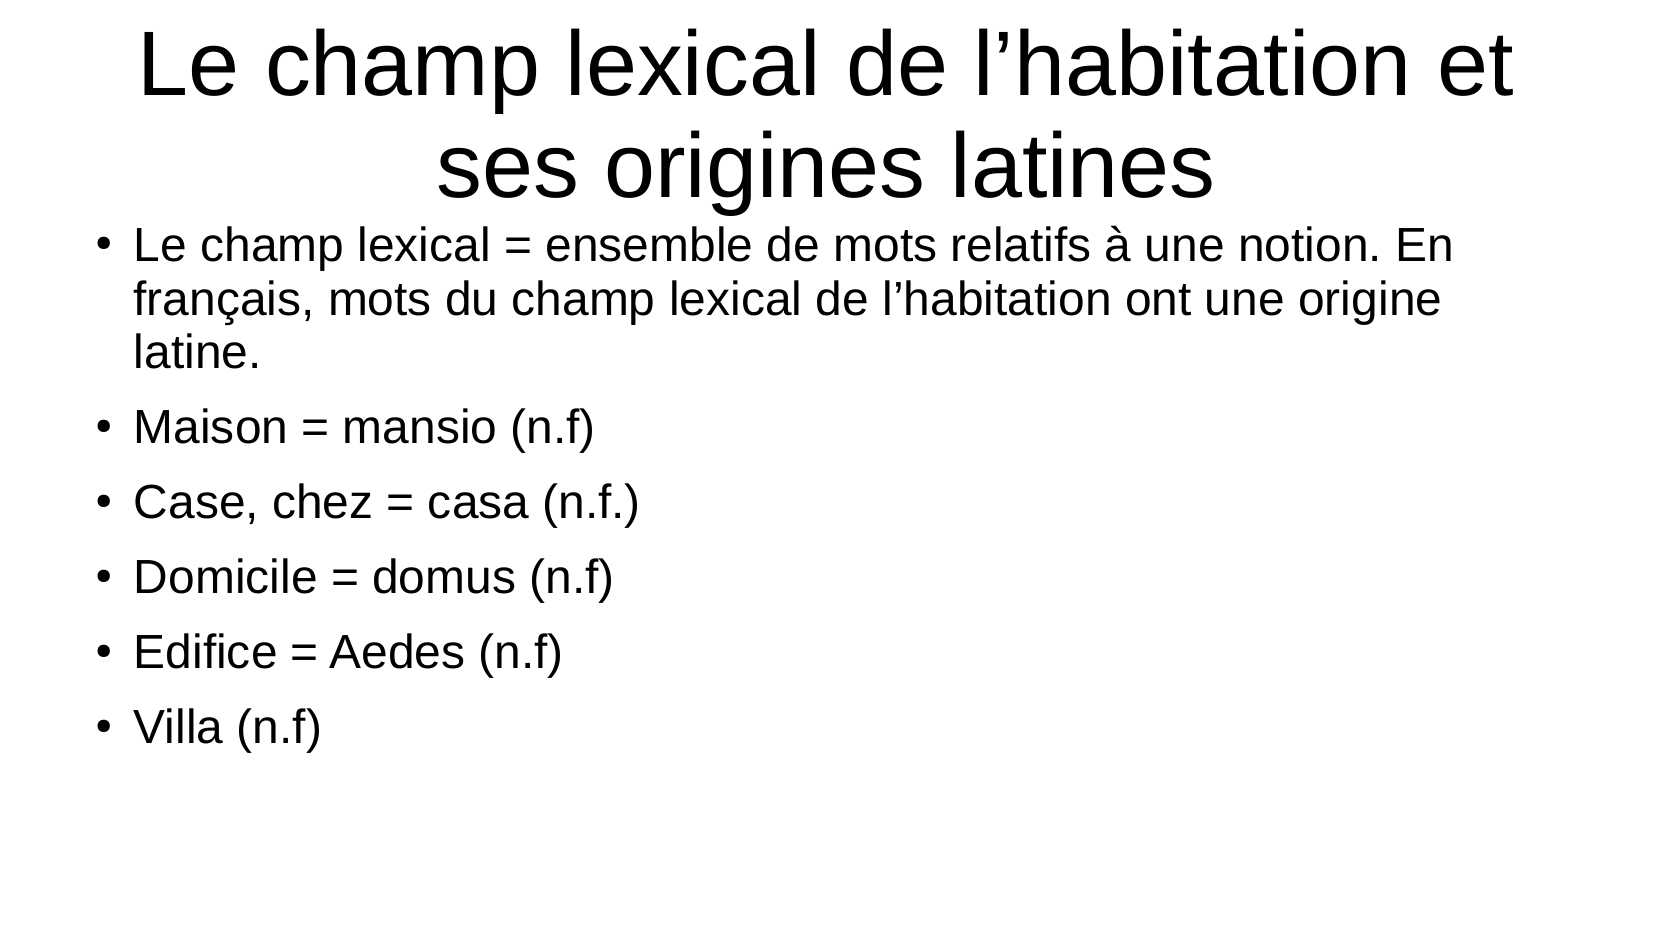

# Le champ lexical de l’habitation et ses origines latines
Le champ lexical = ensemble de mots relatifs à une notion. En français, mots du champ lexical de l’habitation ont une origine latine.
Maison = mansio (n.f)
Case, chez = casa (n.f.)
Domicile = domus (n.f)
Edifice = Aedes (n.f)
Villa (n.f)